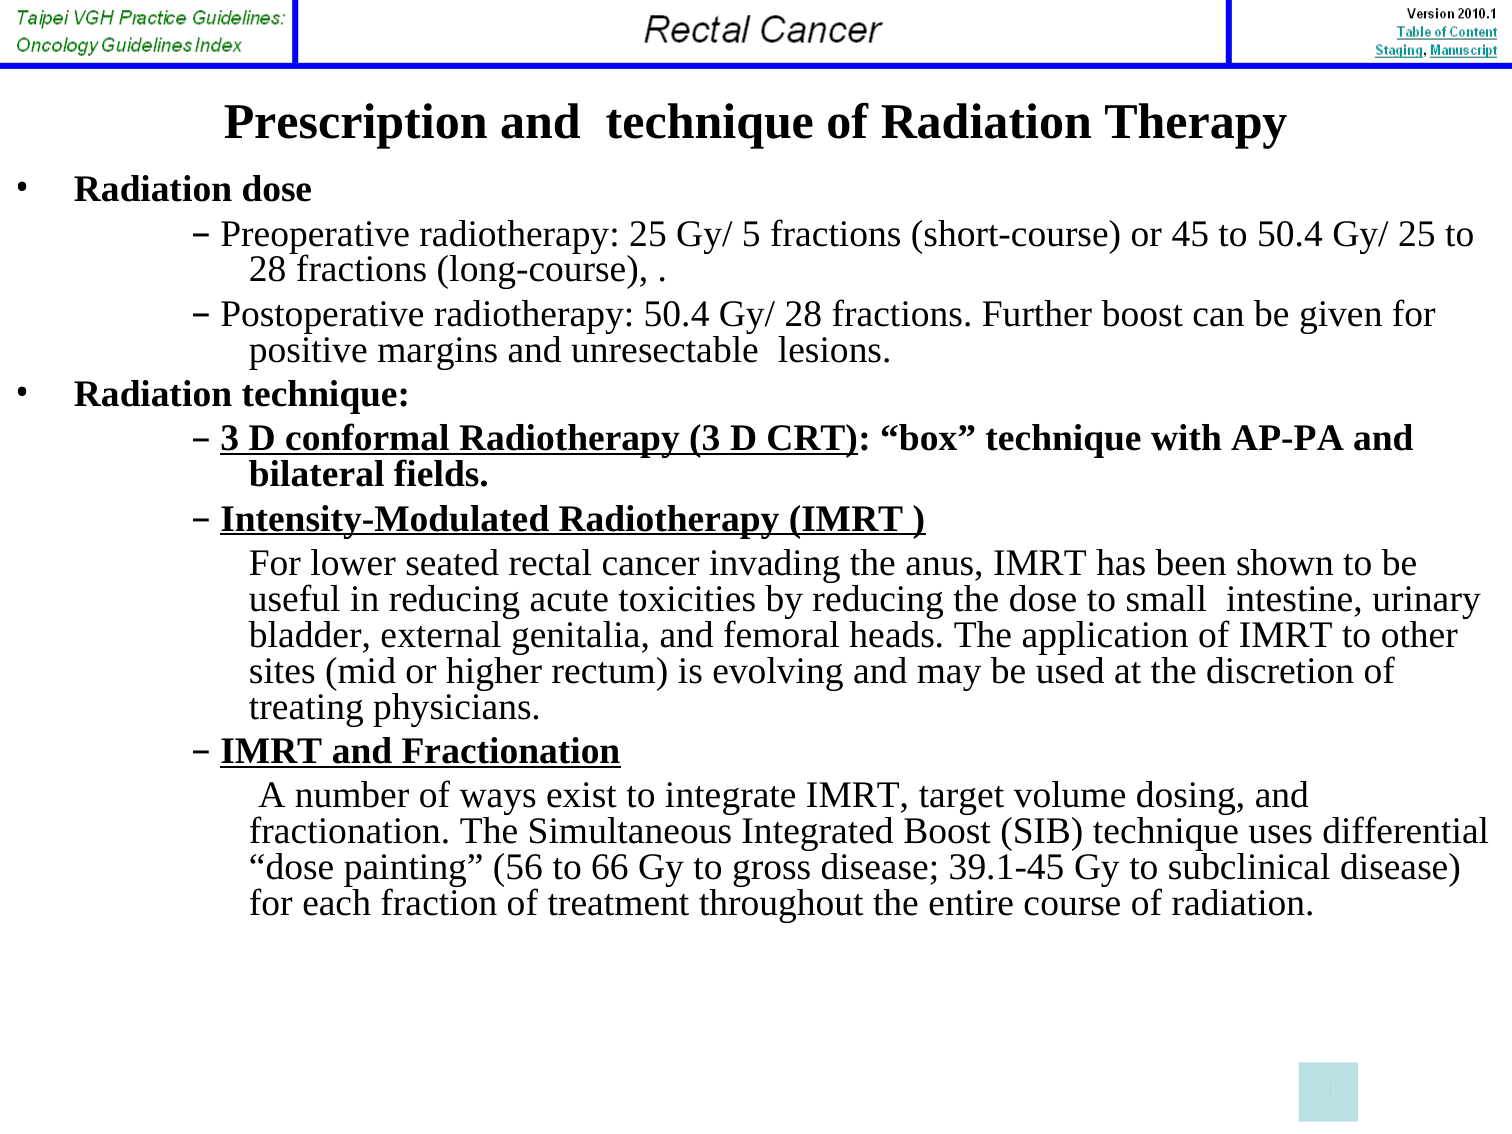

# Prescription and technique of Radiation Therapy
Radiation dose
Preoperative radiotherapy: 25 Gy/ 5 fractions (short-course) or 45 to 50.4 Gy/ 25 to 28 fractions (long-course), .
Postoperative radiotherapy: 50.4 Gy/ 28 fractions. Further boost can be given for positive margins and unresectable lesions.
Radiation technique:
3 D conformal Radiotherapy (3 D CRT): “box” technique with AP-PA and bilateral fields.
Intensity-Modulated Radiotherapy (IMRT )
 For lower seated rectal cancer invading the anus, IMRT has been shown to be useful in reducing acute toxicities by reducing the dose to small intestine, urinary bladder, external genitalia, and femoral heads. The application of IMRT to other sites (mid or higher rectum) is evolving and may be used at the discretion of treating physicians.
IMRT and Fractionation
 A number of ways exist to integrate IMRT, target volume dosing, and fractionation. The Simultaneous Integrated Boost (SIB) technique uses differential “dose painting” (56 to 66 Gy to gross disease; 39.1-45 Gy to subclinical disease) for each fraction of treatment throughout the entire course of radiation.